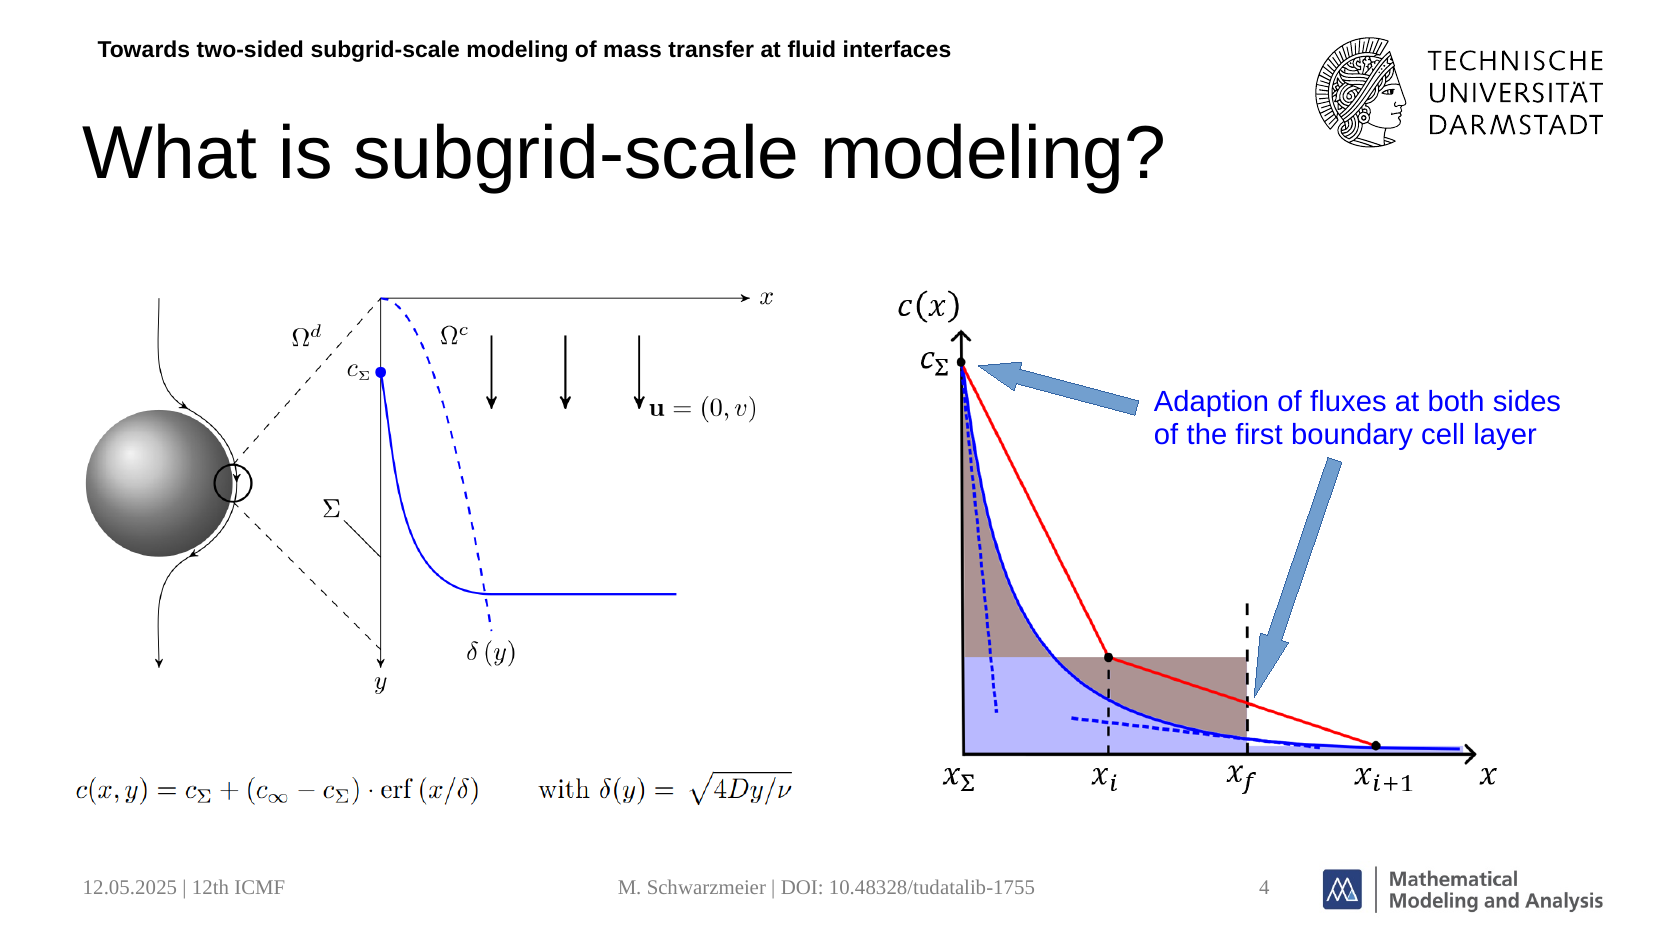

# What is subgrid-scale modeling?
Adaption of fluxes at both sides
of the first boundary cell layer
12.05.2025 | 12th ICMF
M. Schwarzmeier | DOI: 10.48328/tudatalib-1755
4